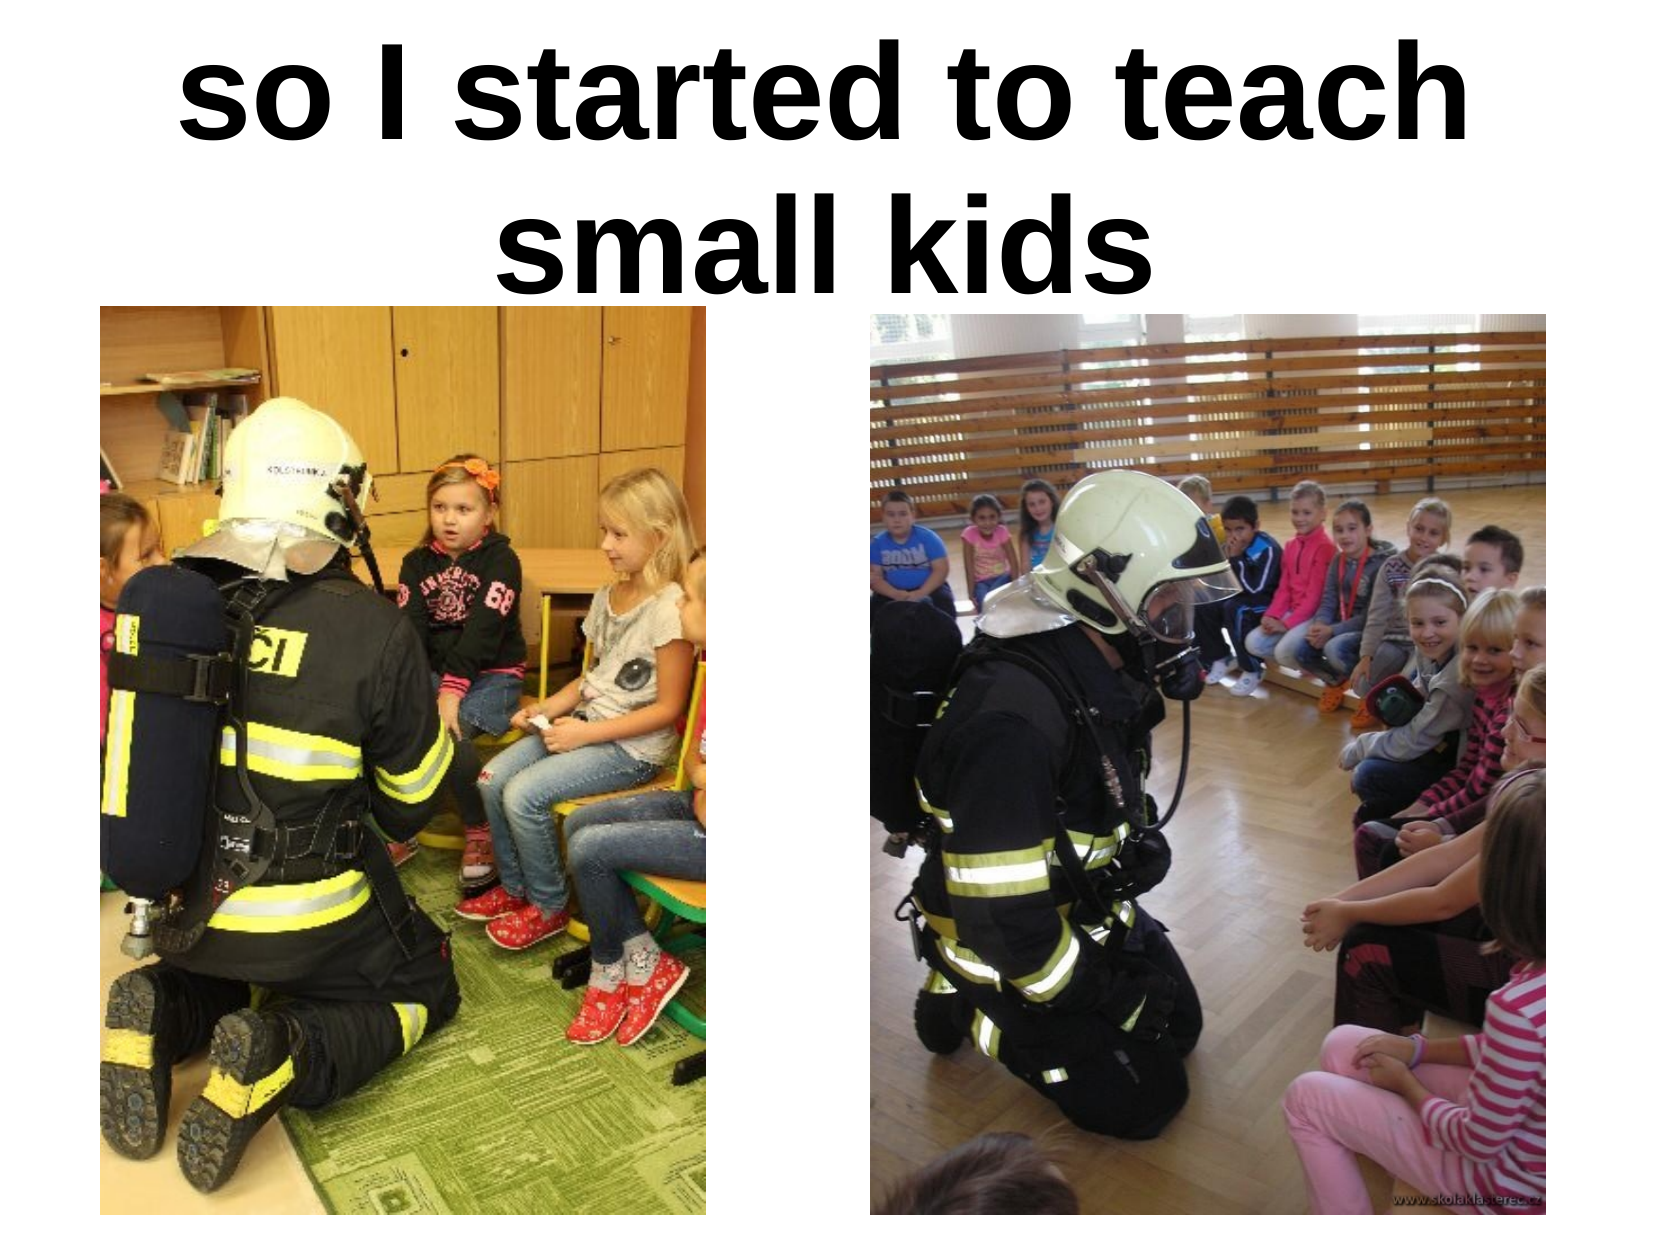

# so I started to teach small kids